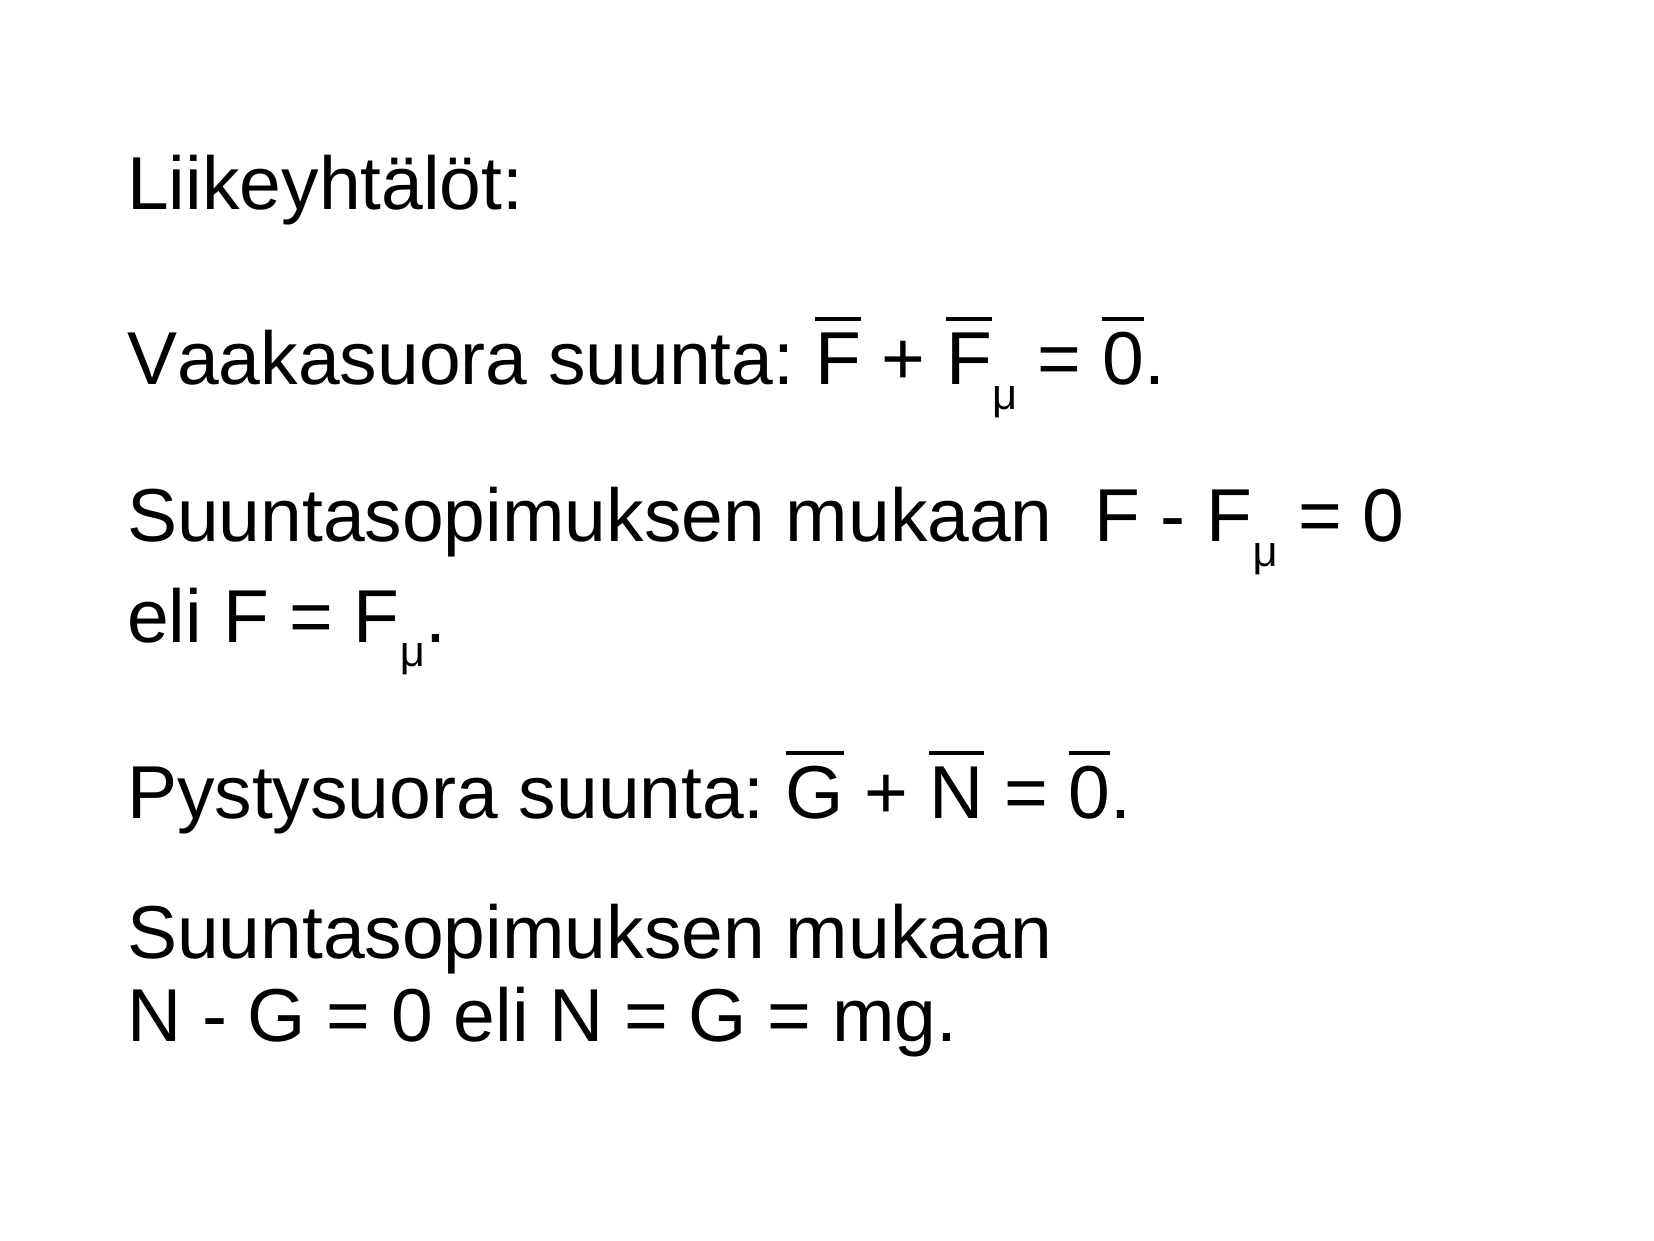

Liikeyhtälöt:
Vaakasuora suunta: F + Fμ = 0.
Suuntasopimuksen mukaan F - Fμ = 0 eli F = Fμ.
Pystysuora suunta: G + N = 0.
Suuntasopimuksen mukaan
N - G = 0 eli N = G = mg.